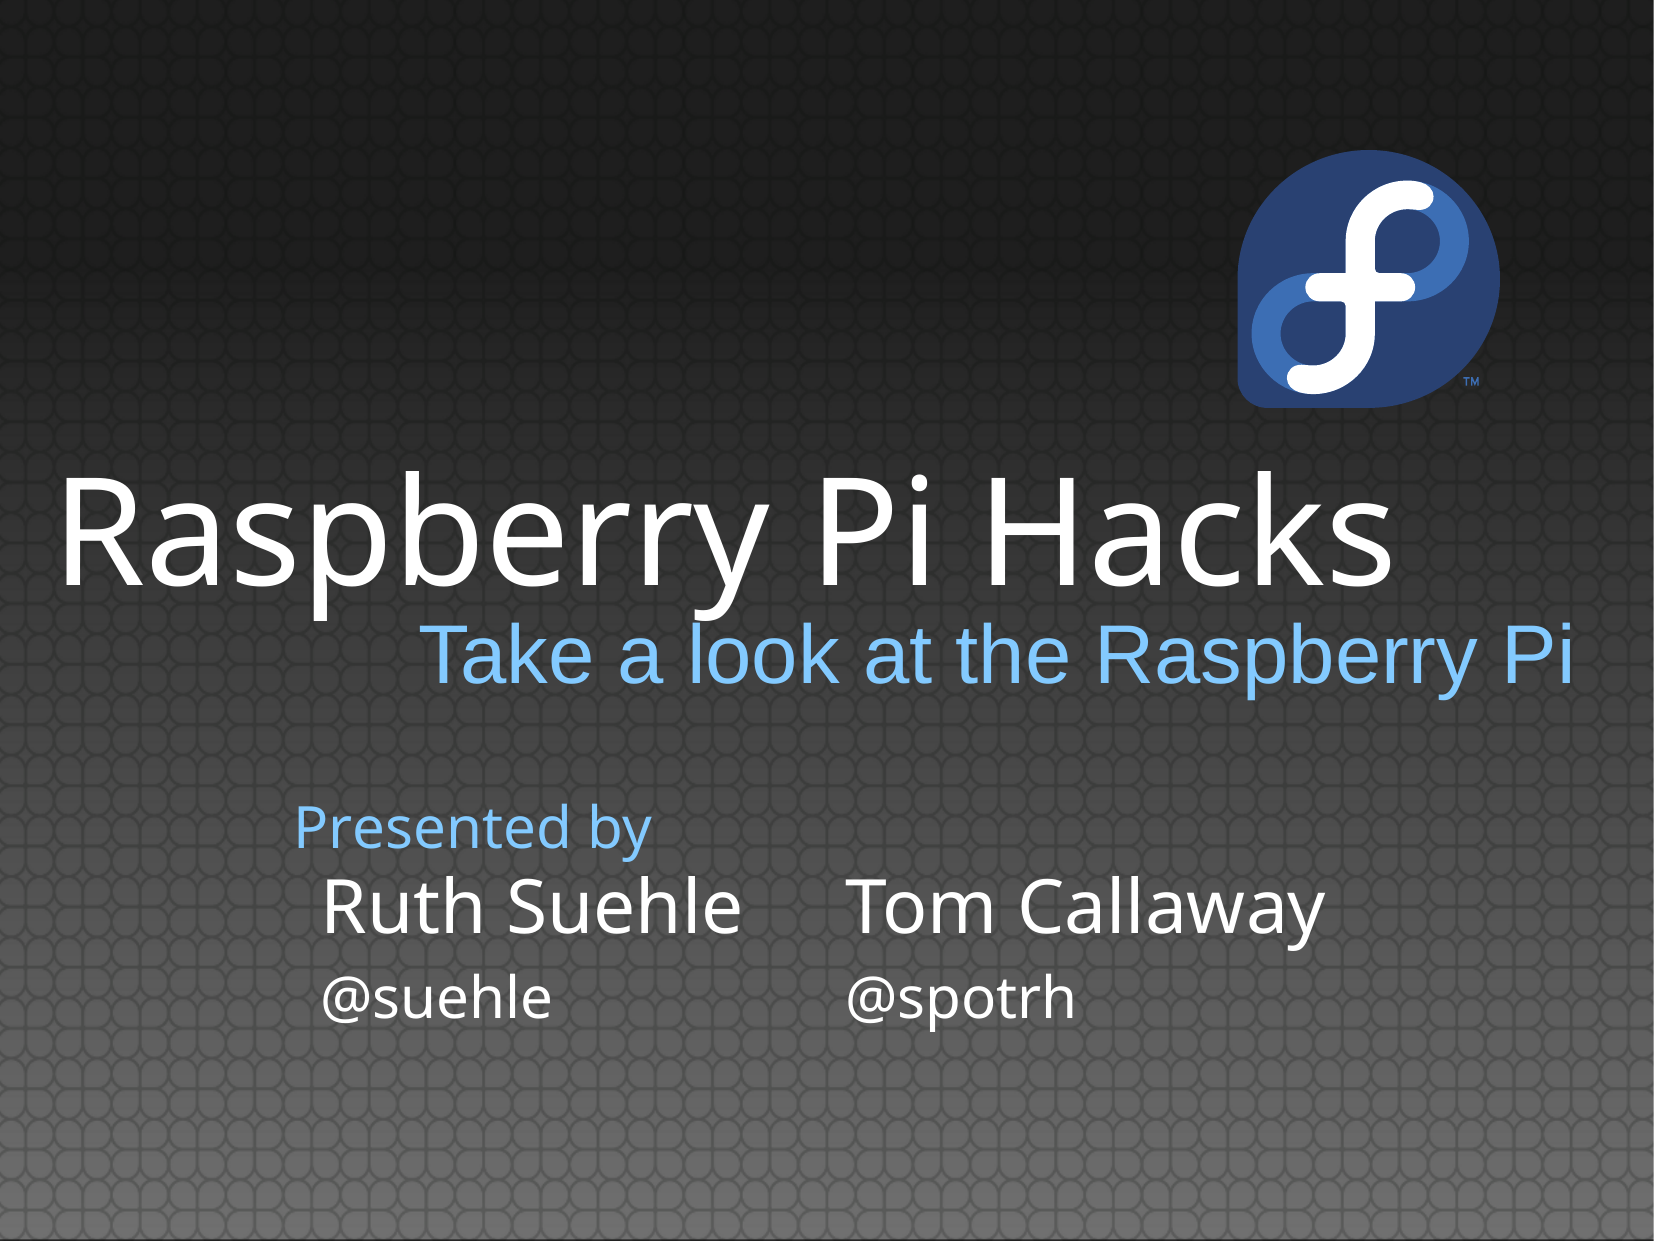

Raspberry Pi Hacks
Take a look at the Raspberry Pi
Presented by
Ruth Suehle		Tom Callaway
@suehle				@spotrh